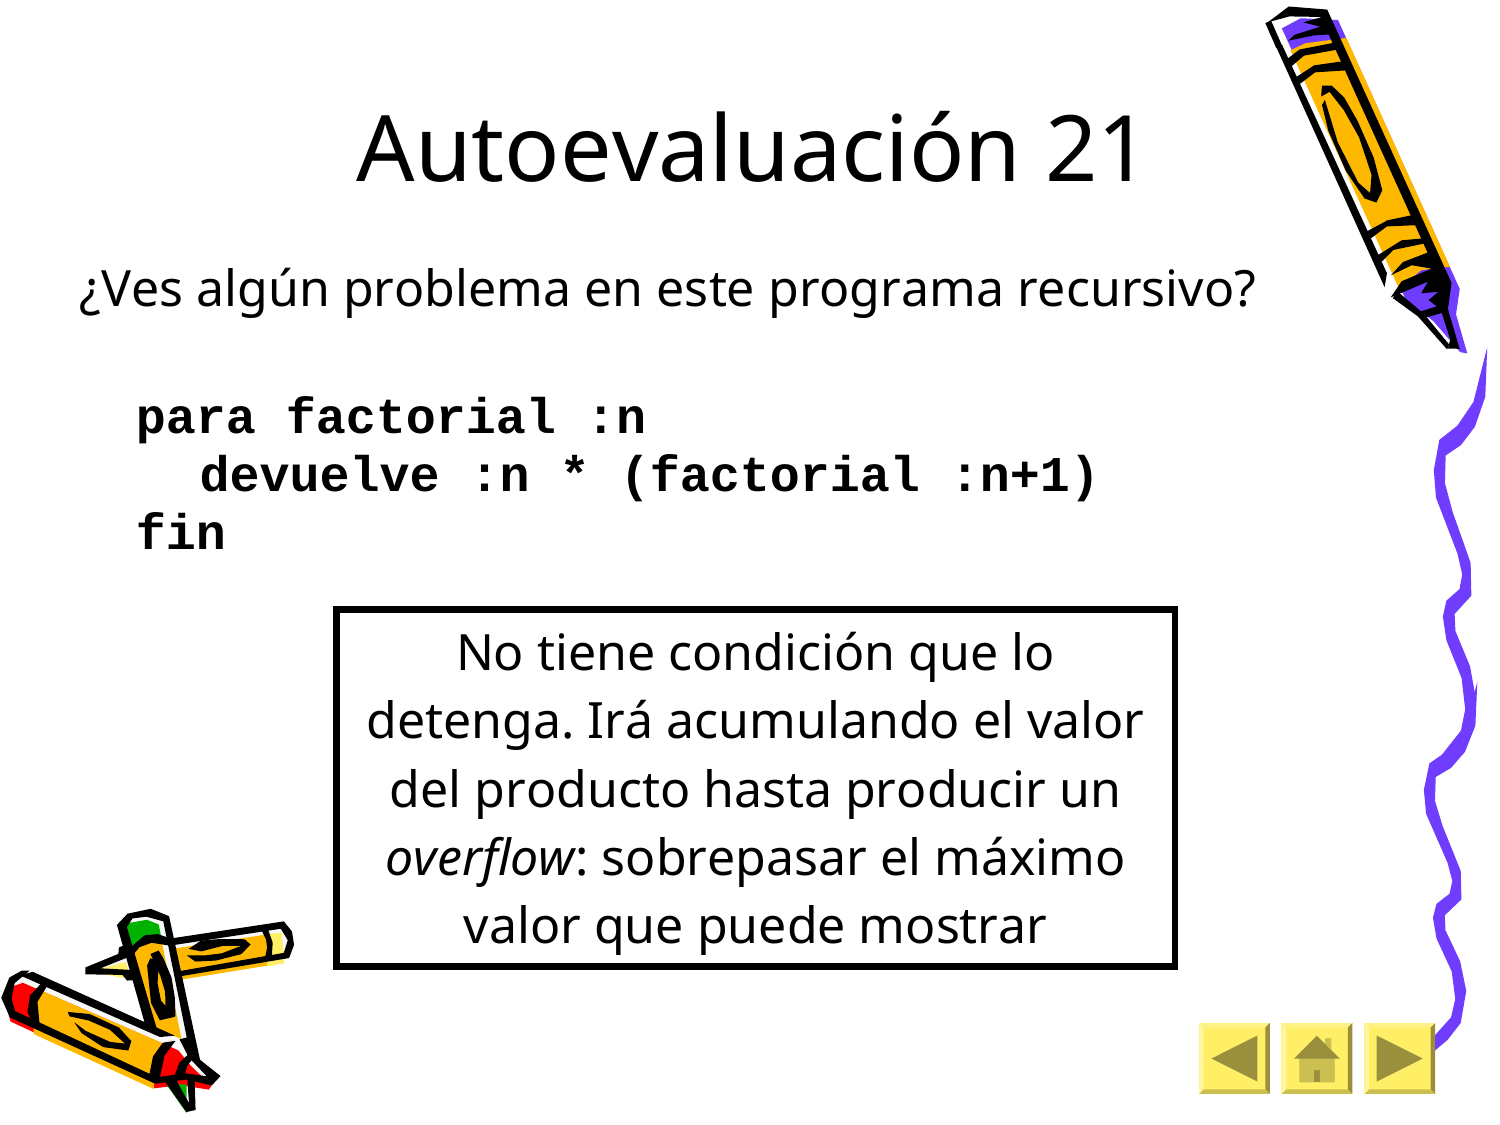

Autoevaluación 21
# ¿Ves algún problema en este programa recursivo?
	para factorial :n
 devuelve :n * (factorial :n+1)
	fin
No tiene condición que lo detenga. Irá acumulando el valor del producto hasta producir un overflow: sobrepasar el máximo valor que puede mostrar